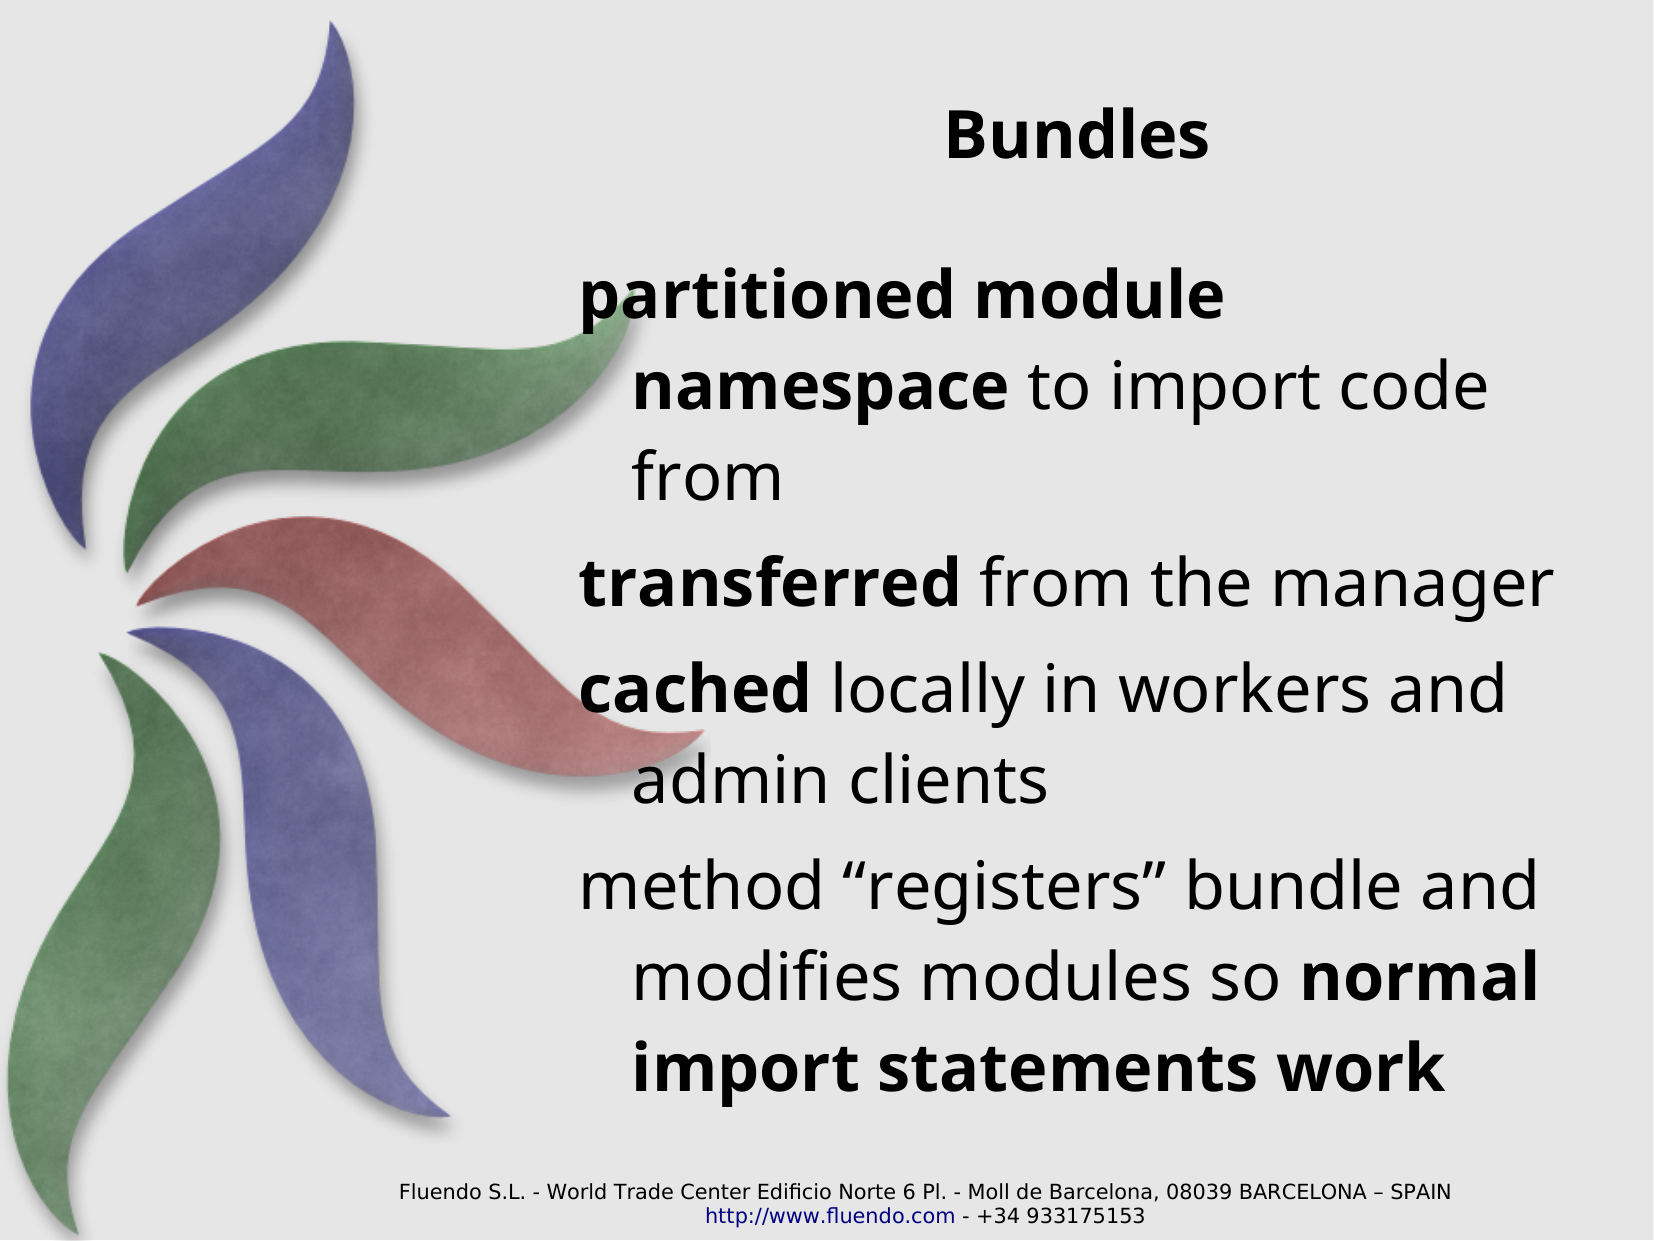

# Bundles
partitioned module namespace to import code from
transferred from the manager
cached locally in workers and admin clients
method “registers” bundle and modifies modules so normal import statements work